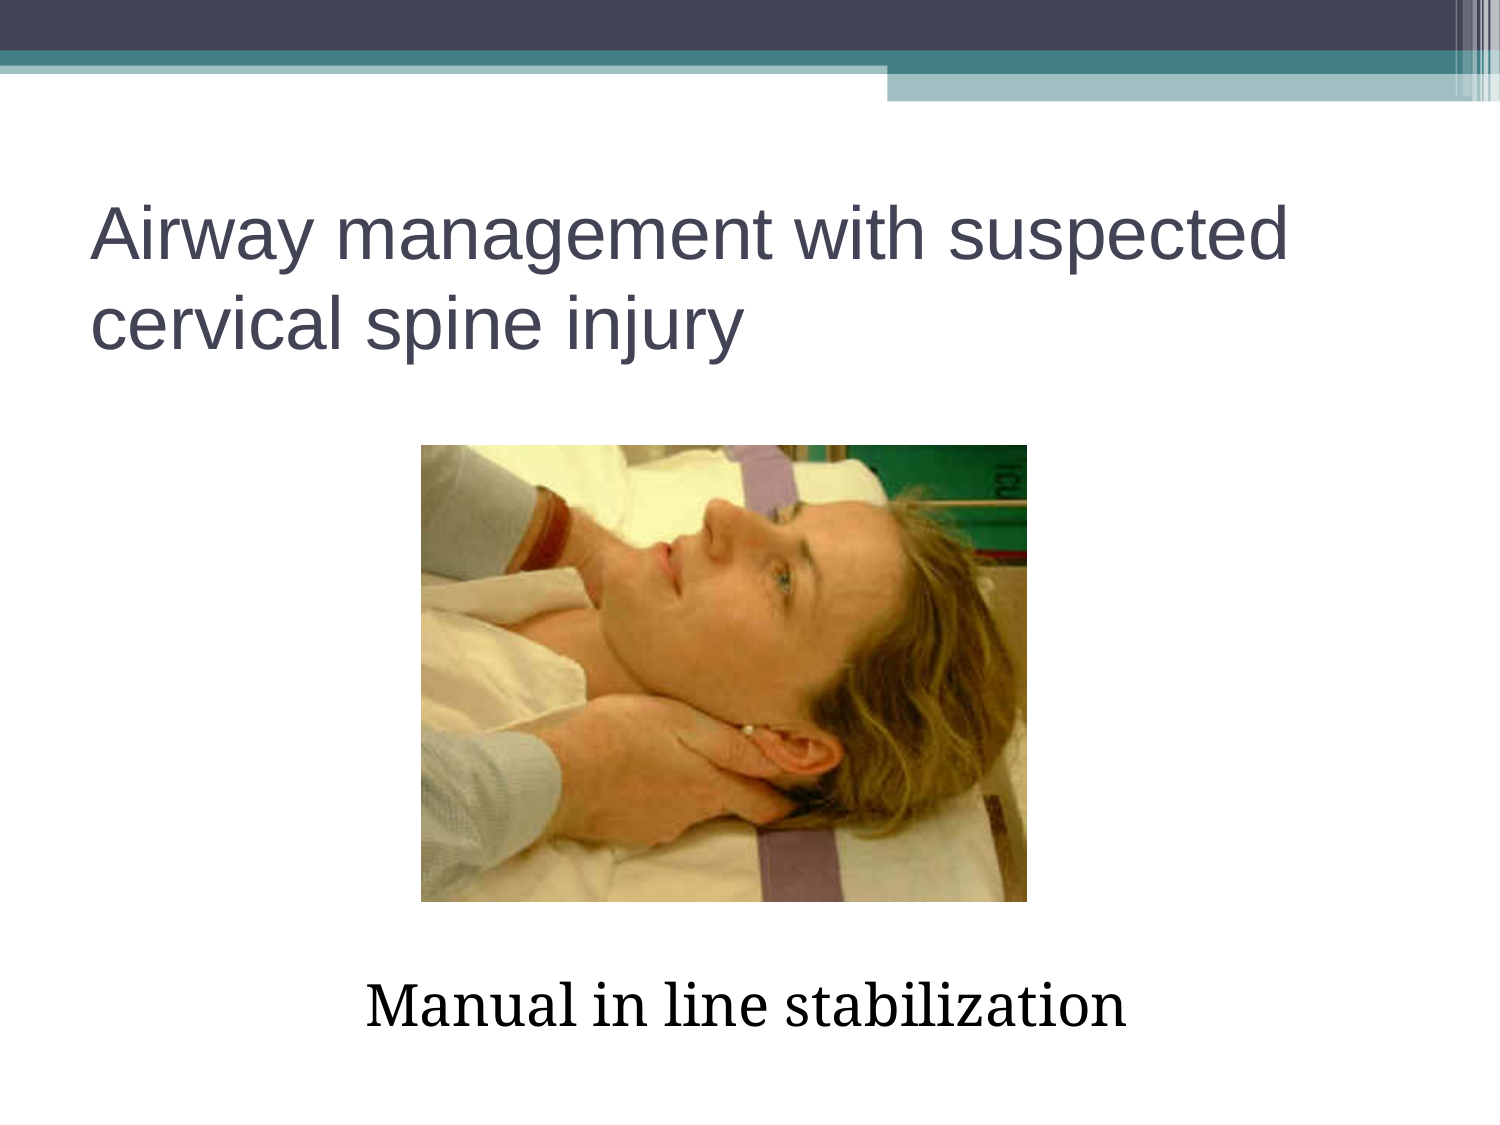

Airway management with suspected cervical spine injury
Manual in line stabilization